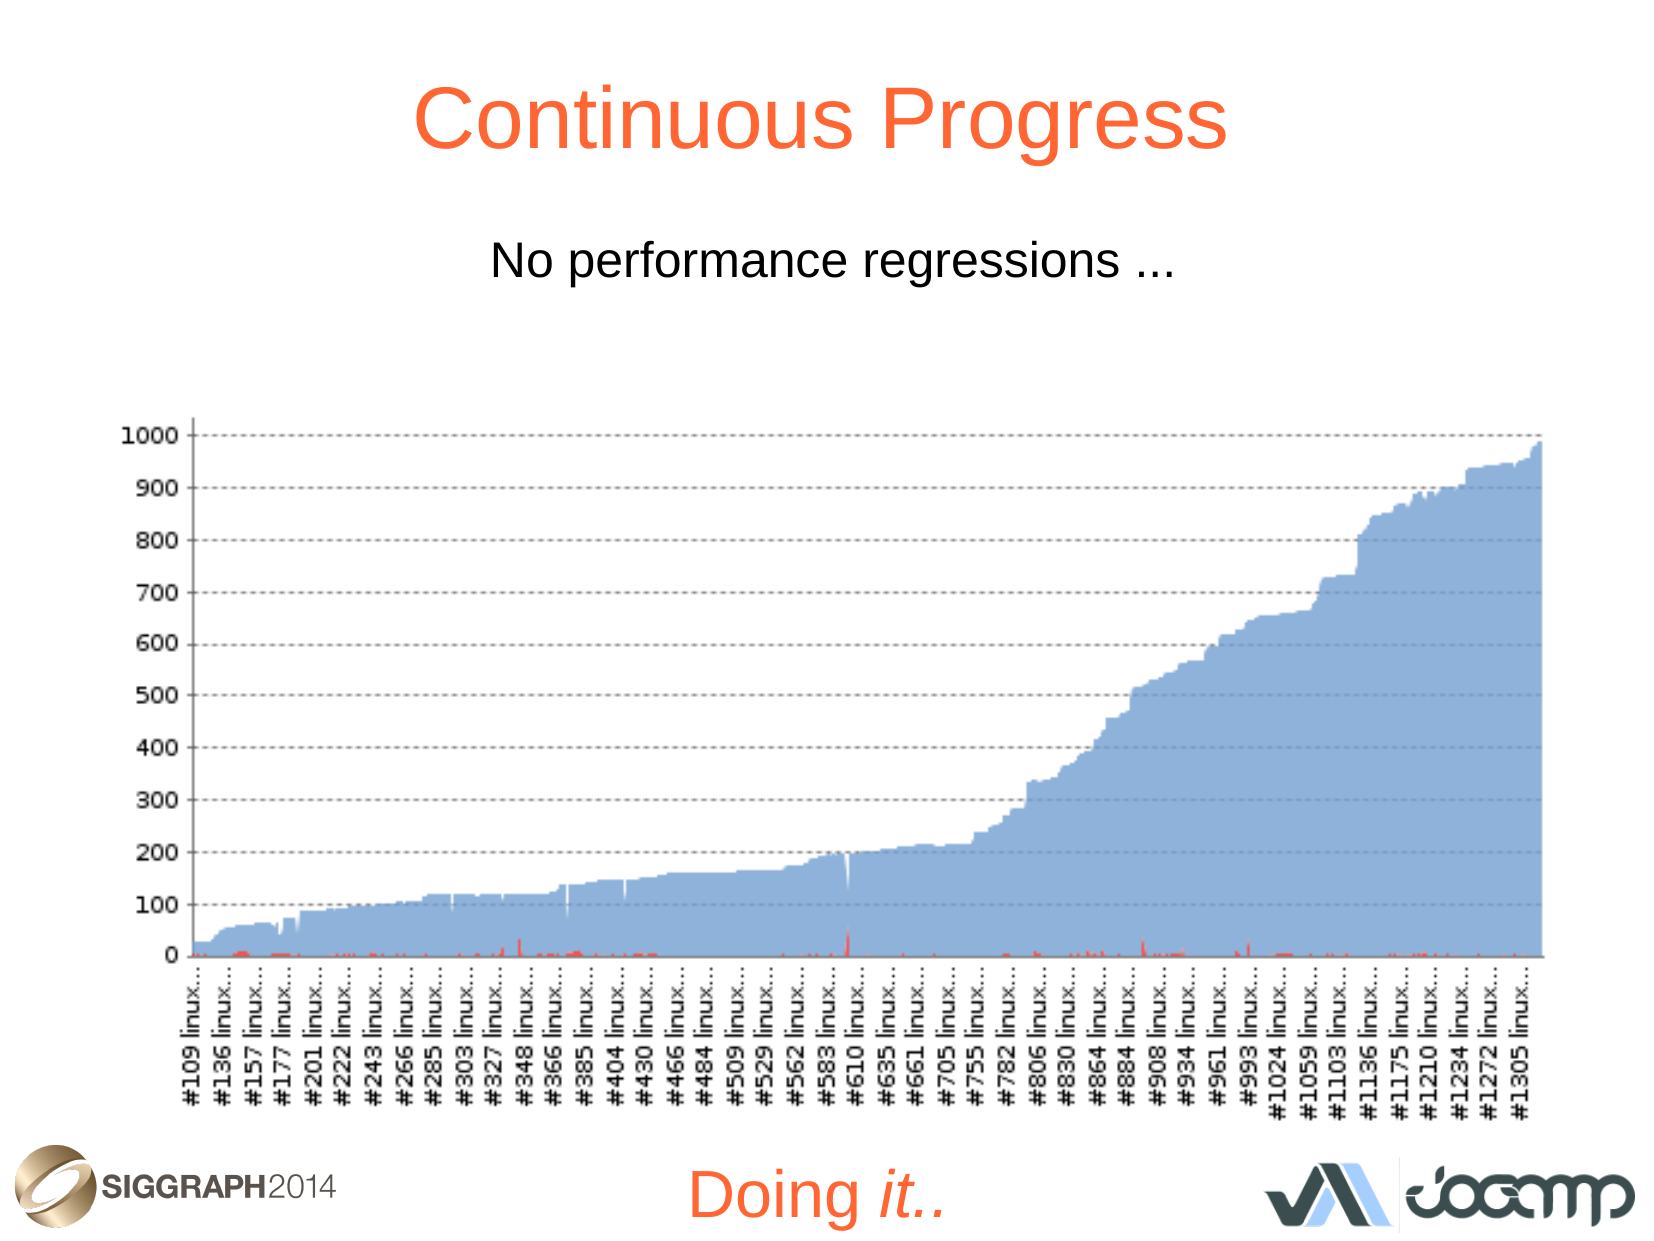

# Continuous Progress
 No performance regressions ...
Doing it..